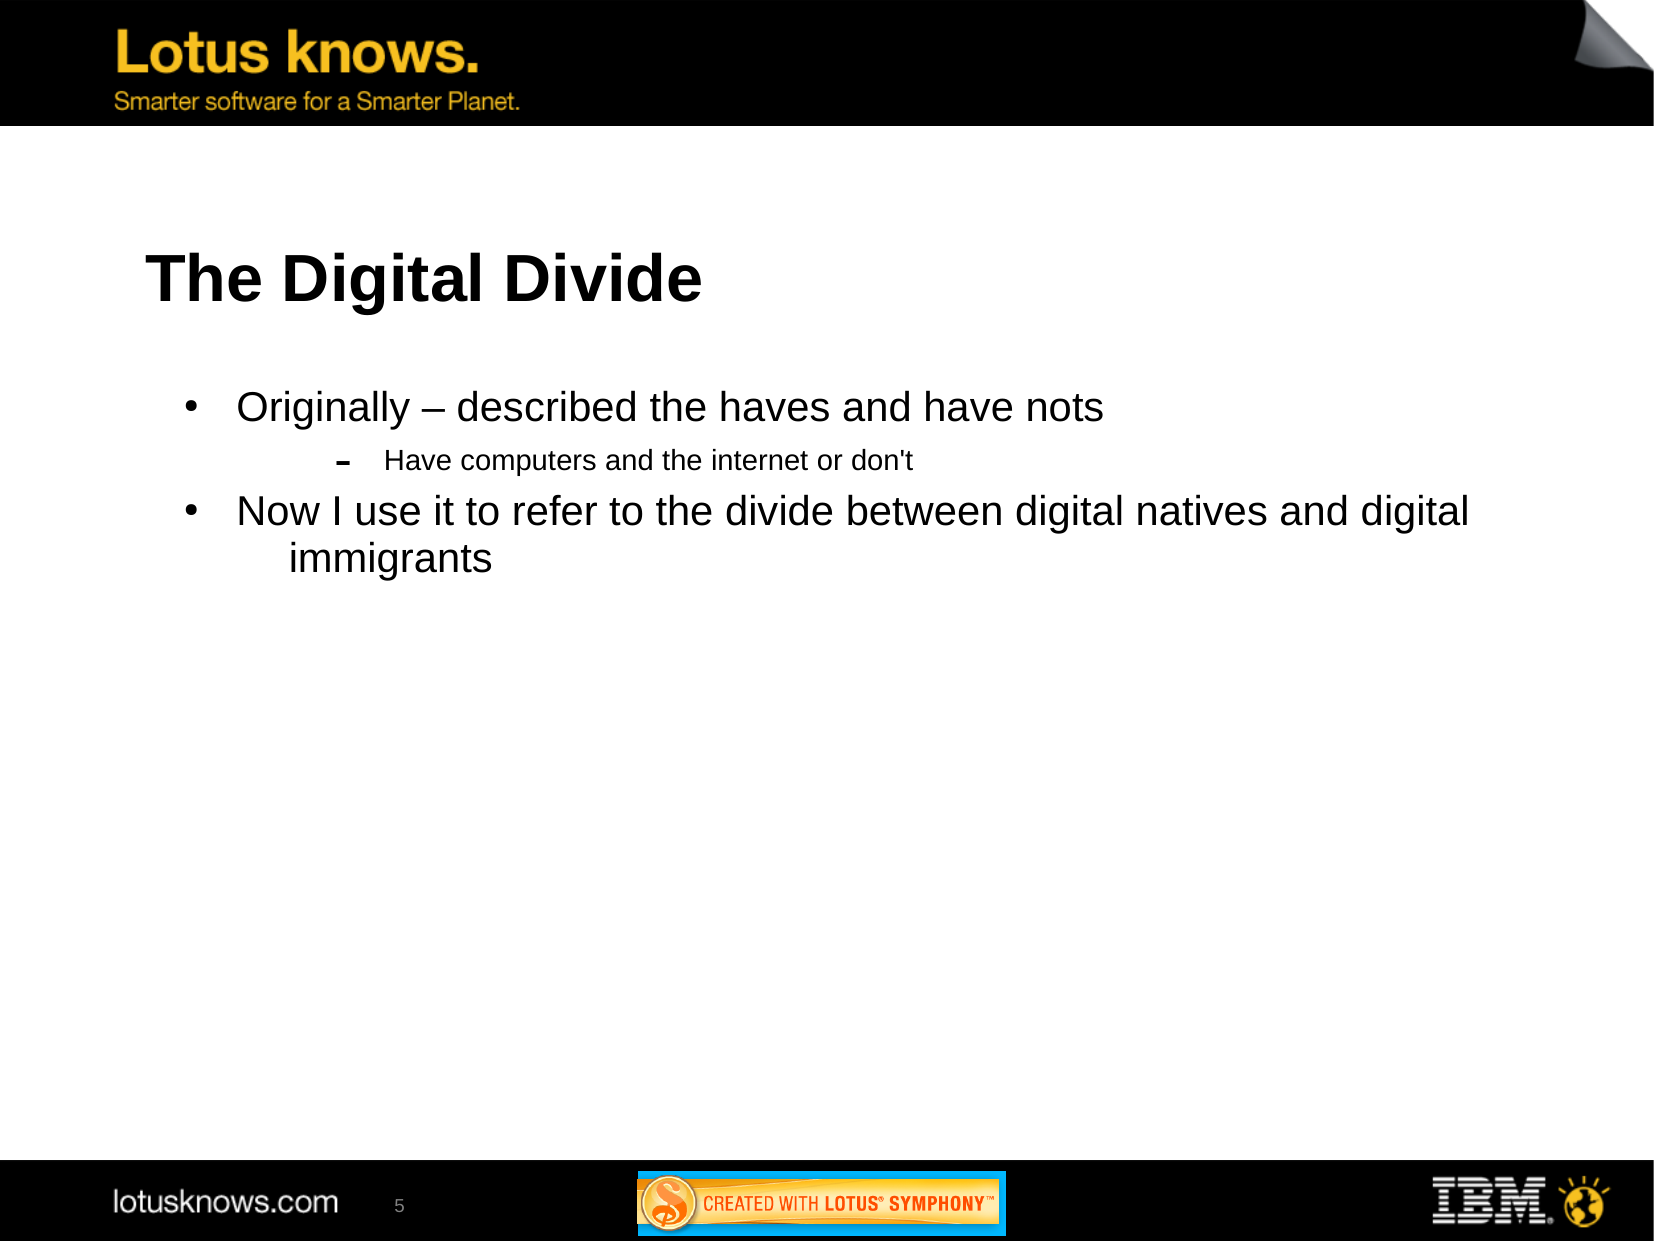

# The Digital Divide
Originally – described the haves and have nots
Have computers and the internet or don't
Now I use it to refer to the divide between digital natives and digital immigrants
5